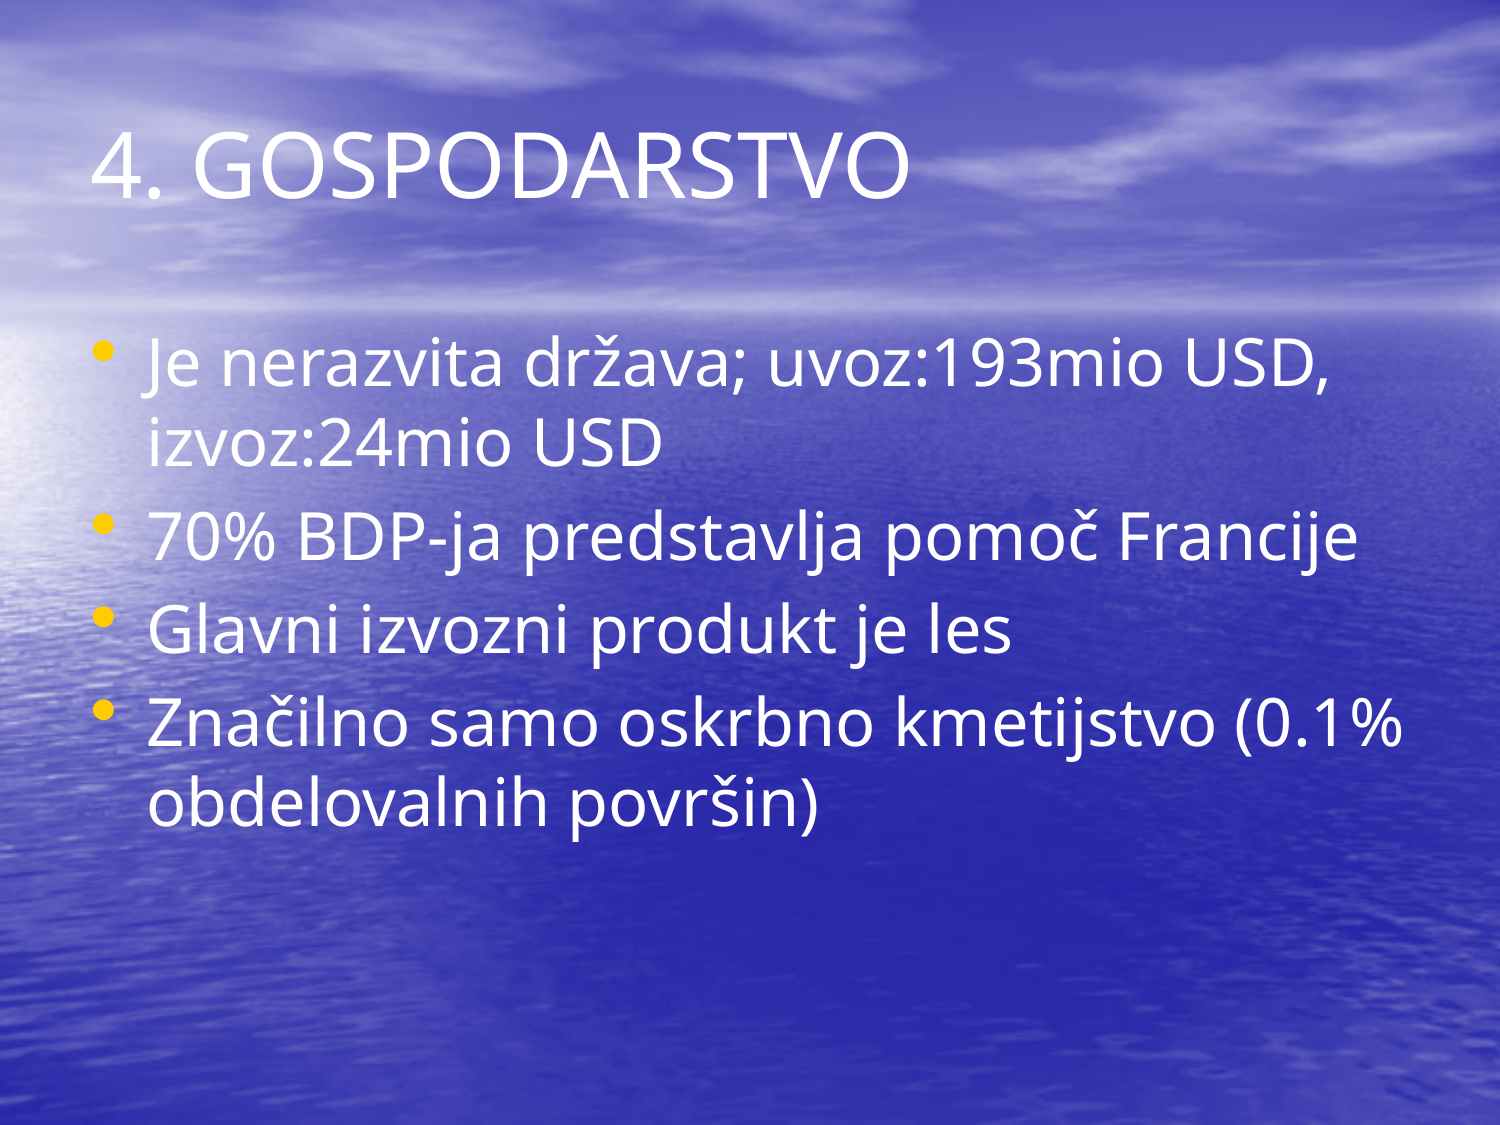

# 4. GOSPODARSTVO
Je nerazvita država; uvoz:193mio USD, izvoz:24mio USD
70% BDP-ja predstavlja pomoč Francije
Glavni izvozni produkt je les
Značilno samo oskrbno kmetijstvo (0.1% obdelovalnih površin)